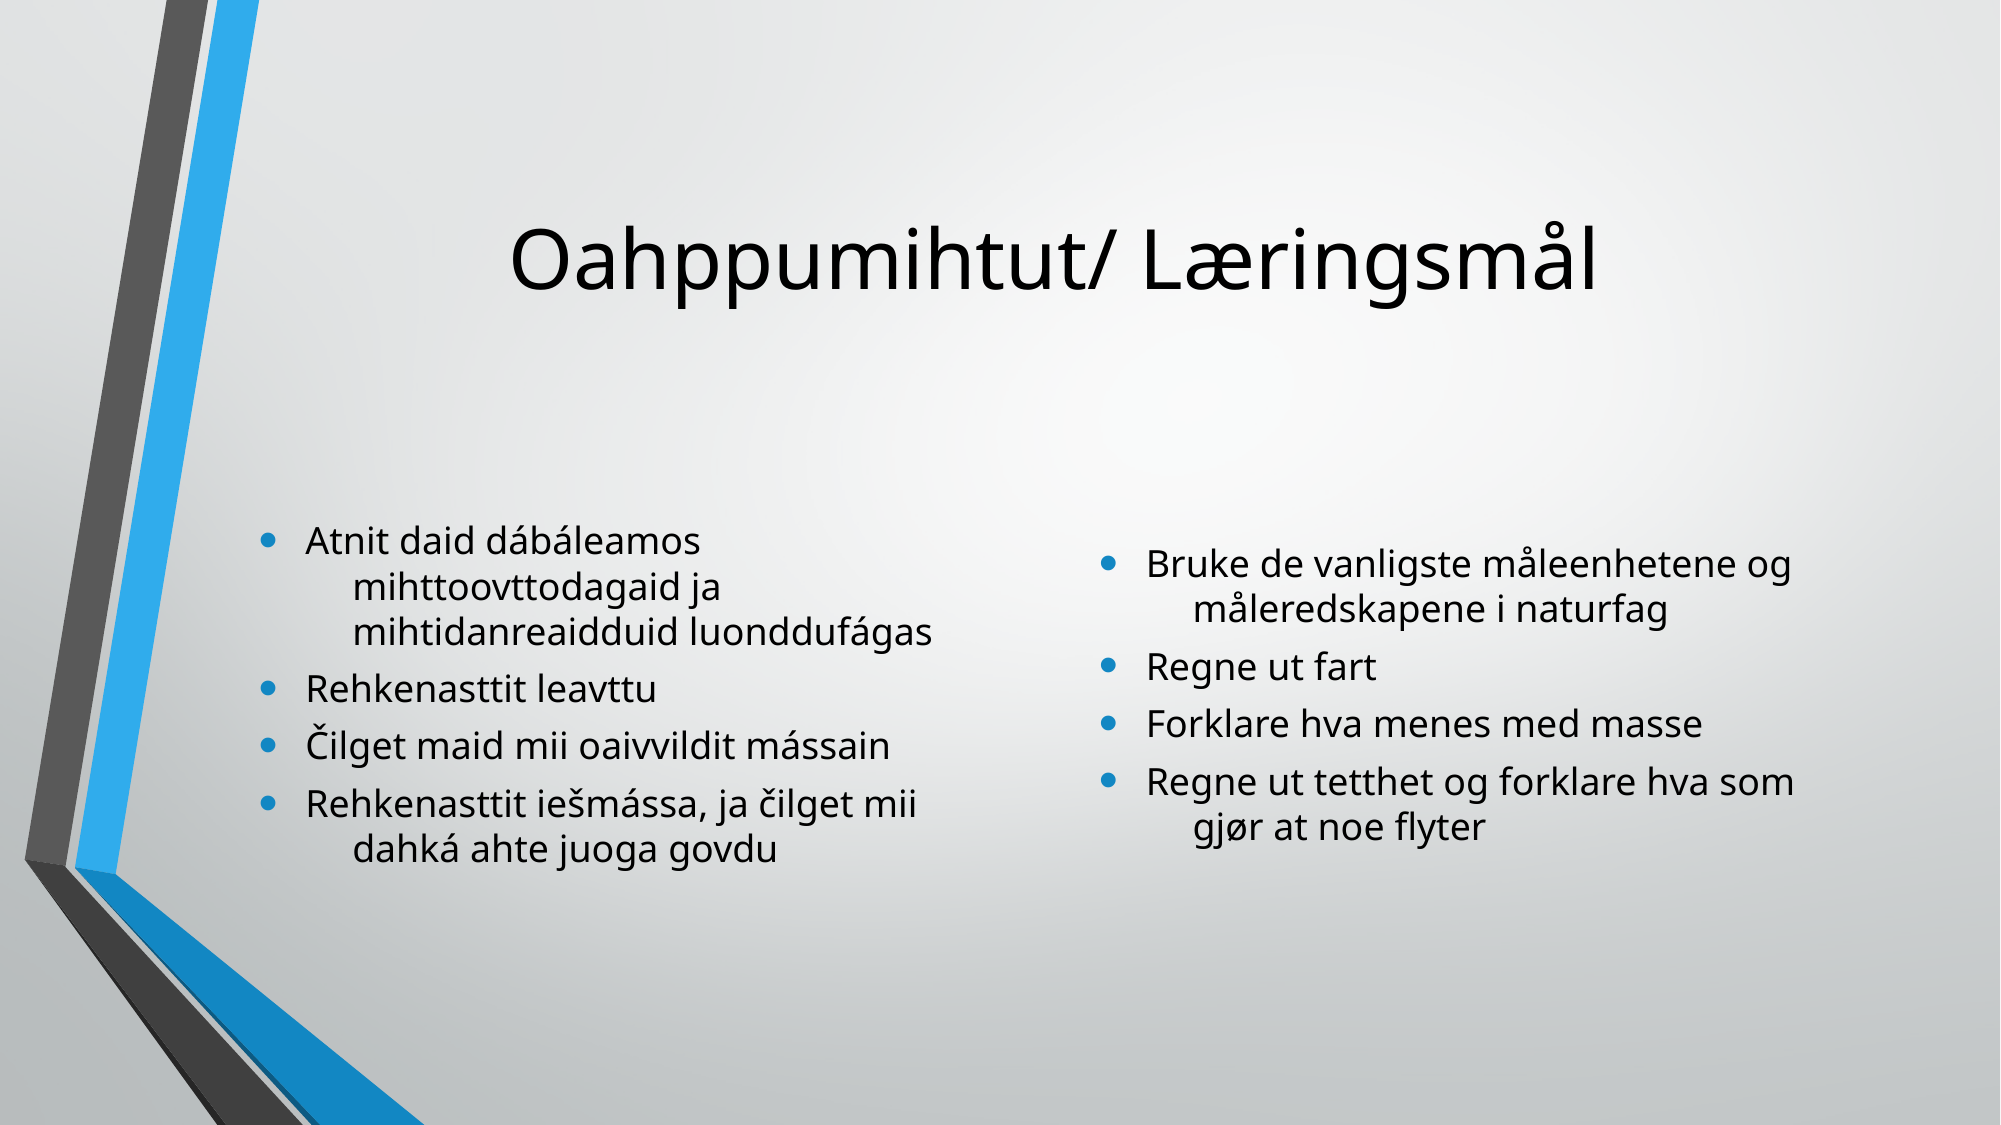

# Oahppumihtut/ Læringsmål
Atnit daid dábáleamos mihttoovttodagaid ja mihtidanreaidduid luonddufágas
Rehkenasttit leavttu
Čilget maid mii oaivvildit mássain
Rehkenasttit iešmássa, ja čilget mii dahká ahte juoga govdu
Bruke de vanligste måleenhetene og måleredskapene i naturfag
Regne ut fart
Forklare hva menes med masse
Regne ut tetthet og forklare hva som gjør at noe flyter